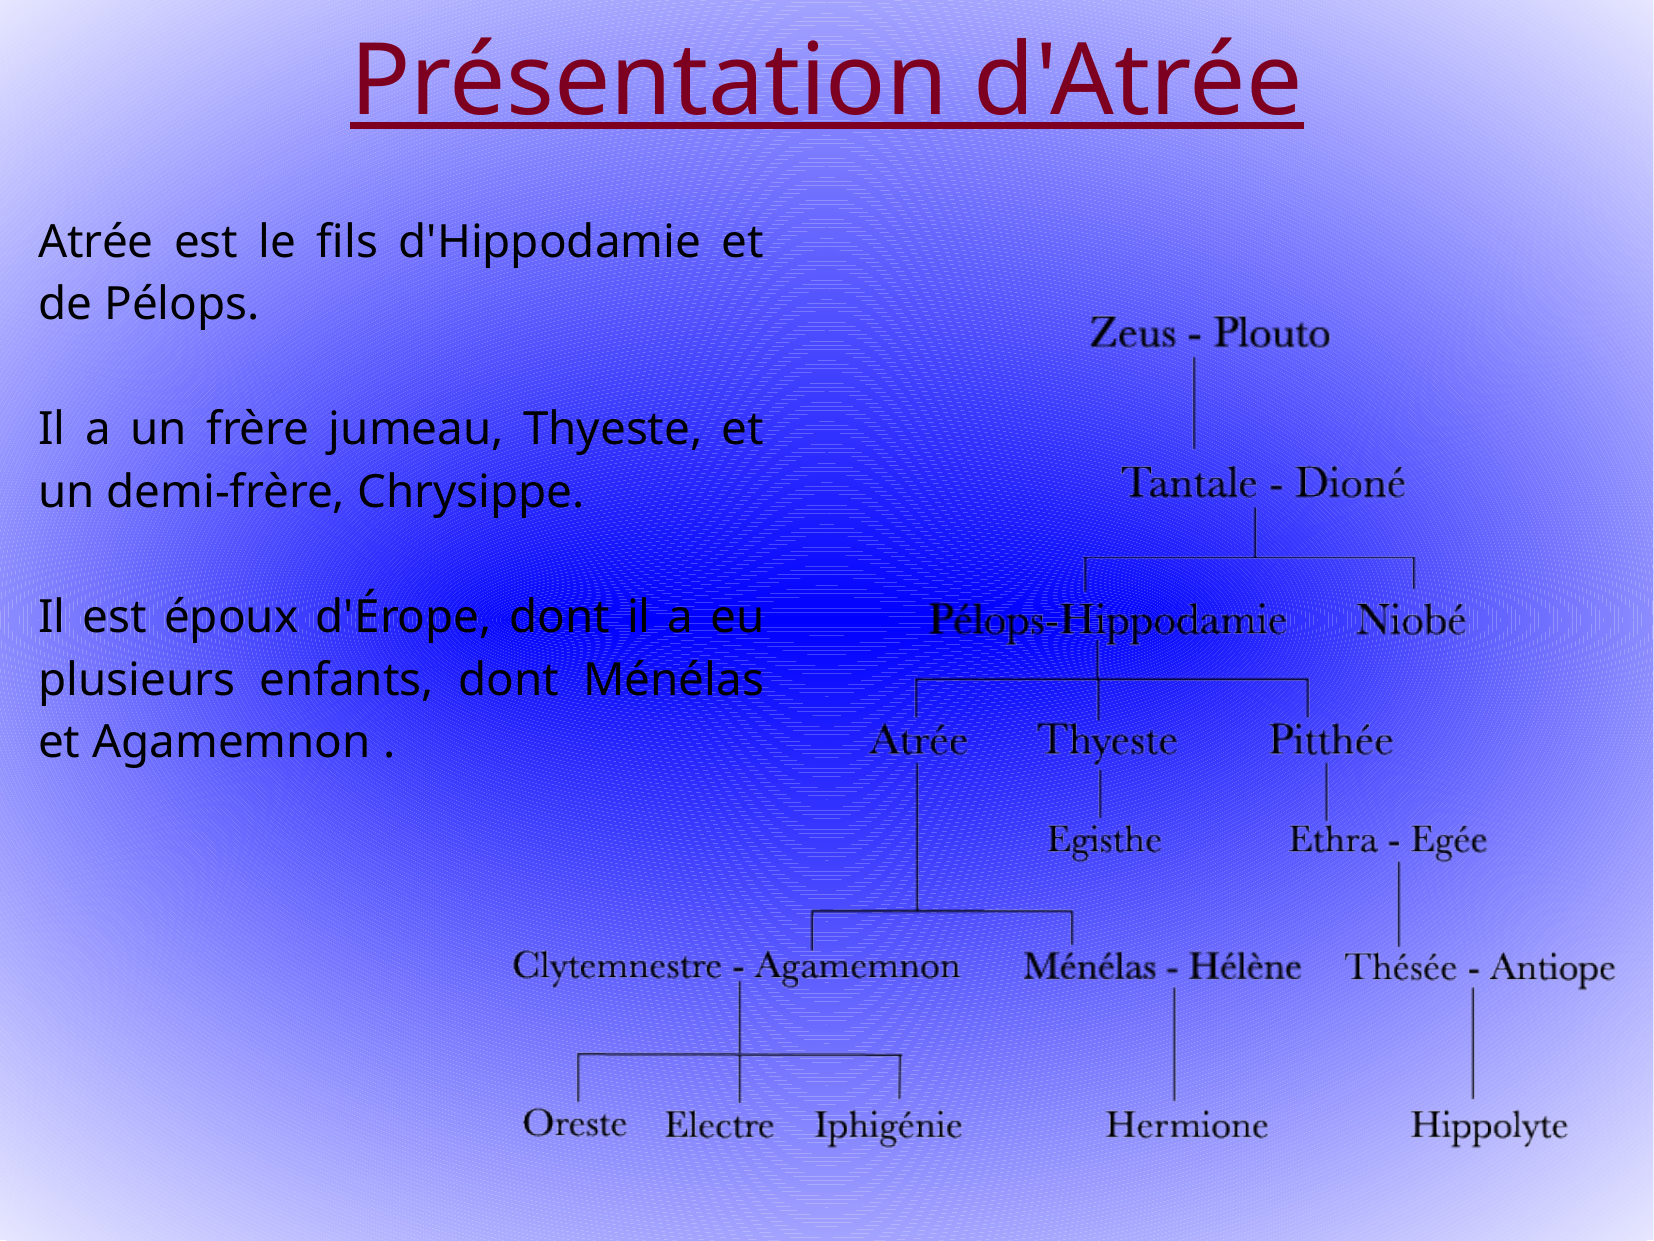

Présentation d'Atrée
Atrée est le fils d'Hippodamie et de Pélops.
Il a un frère jumeau, Thyeste, et un demi-frère, Chrysippe.
Il est époux d'Érope, dont il a eu plusieurs enfants, dont Ménélas et Agamemnon .